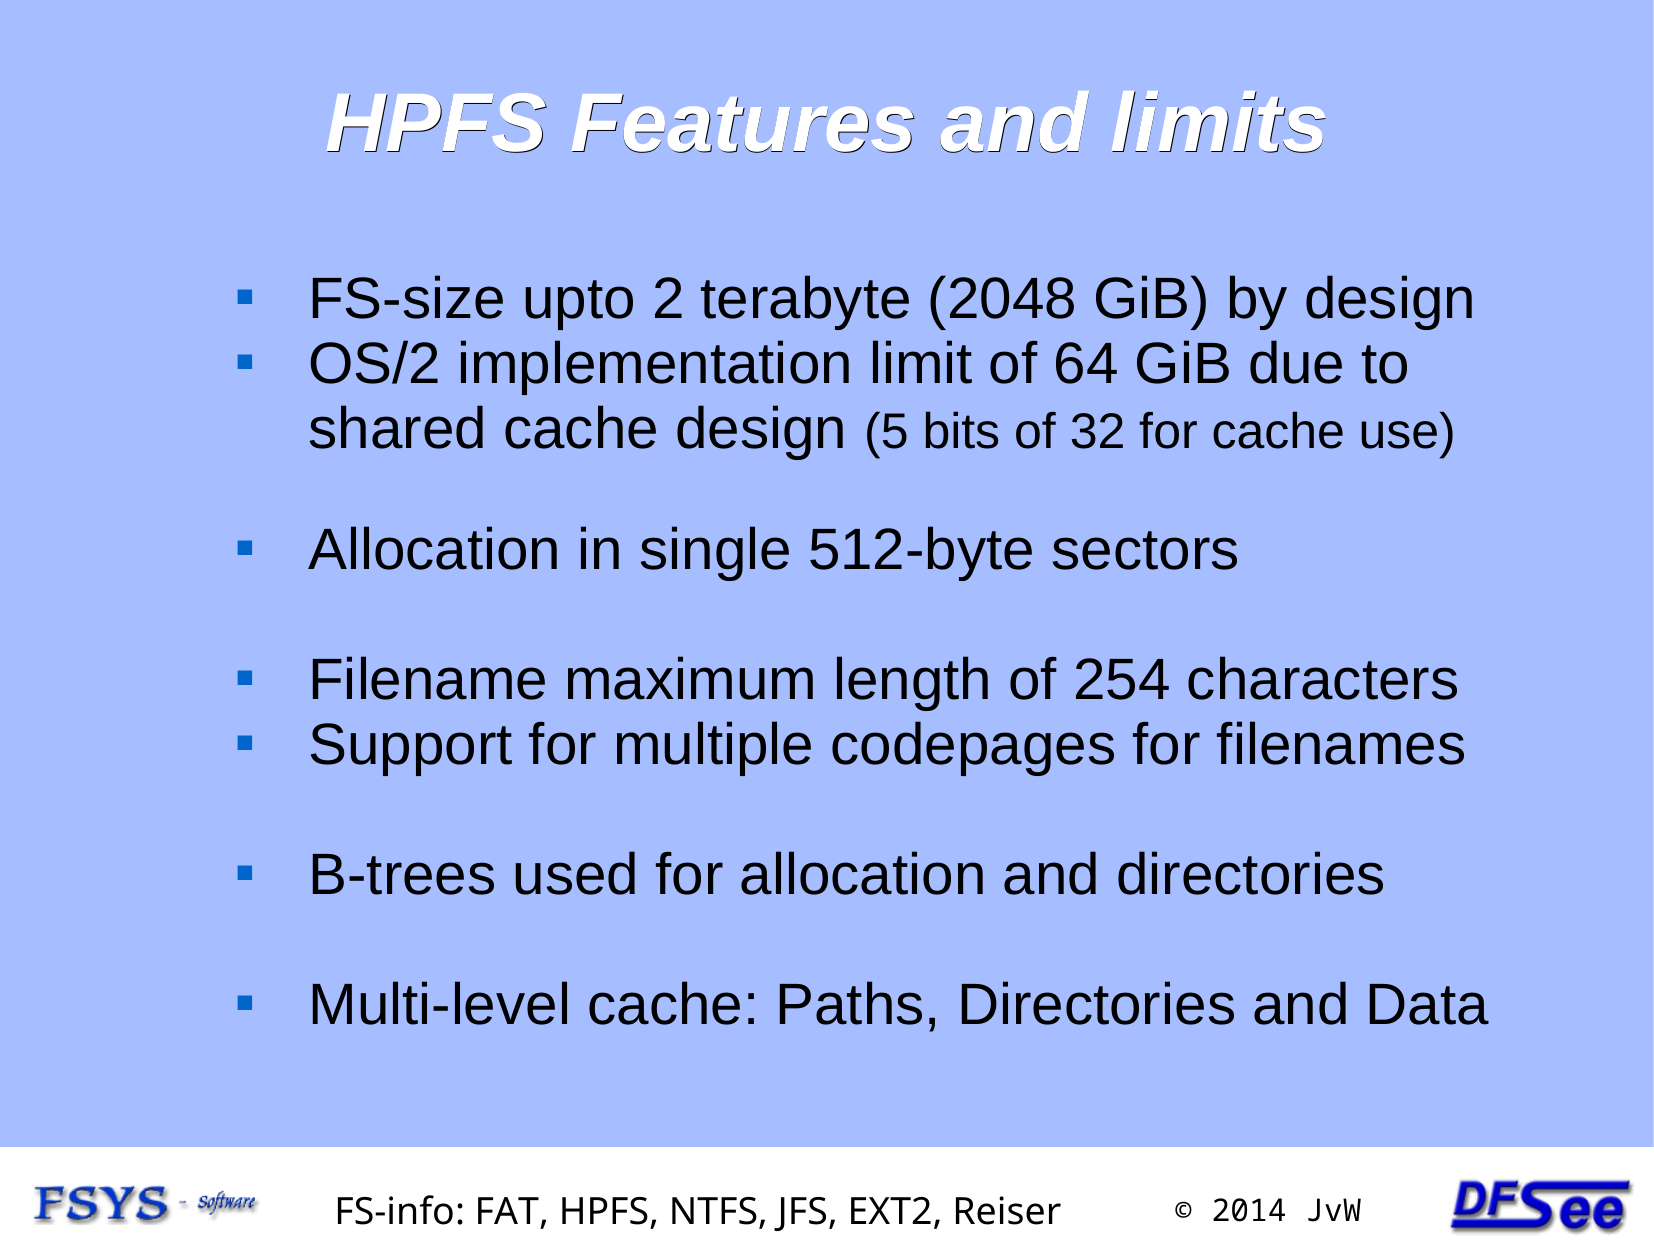

# HPFS Features and limits
FS-size upto 2 terabyte (2048 GiB) by design
OS/2 implementation limit of 64 GiB due to
shared cache design (5 bits of 32 for cache use)
Allocation in single 512-byte sectors
Filename maximum length of 254 characters
Support for multiple codepages for filenames
B-trees used for allocation and directories
Multi-level cache: Paths, Directories and Data